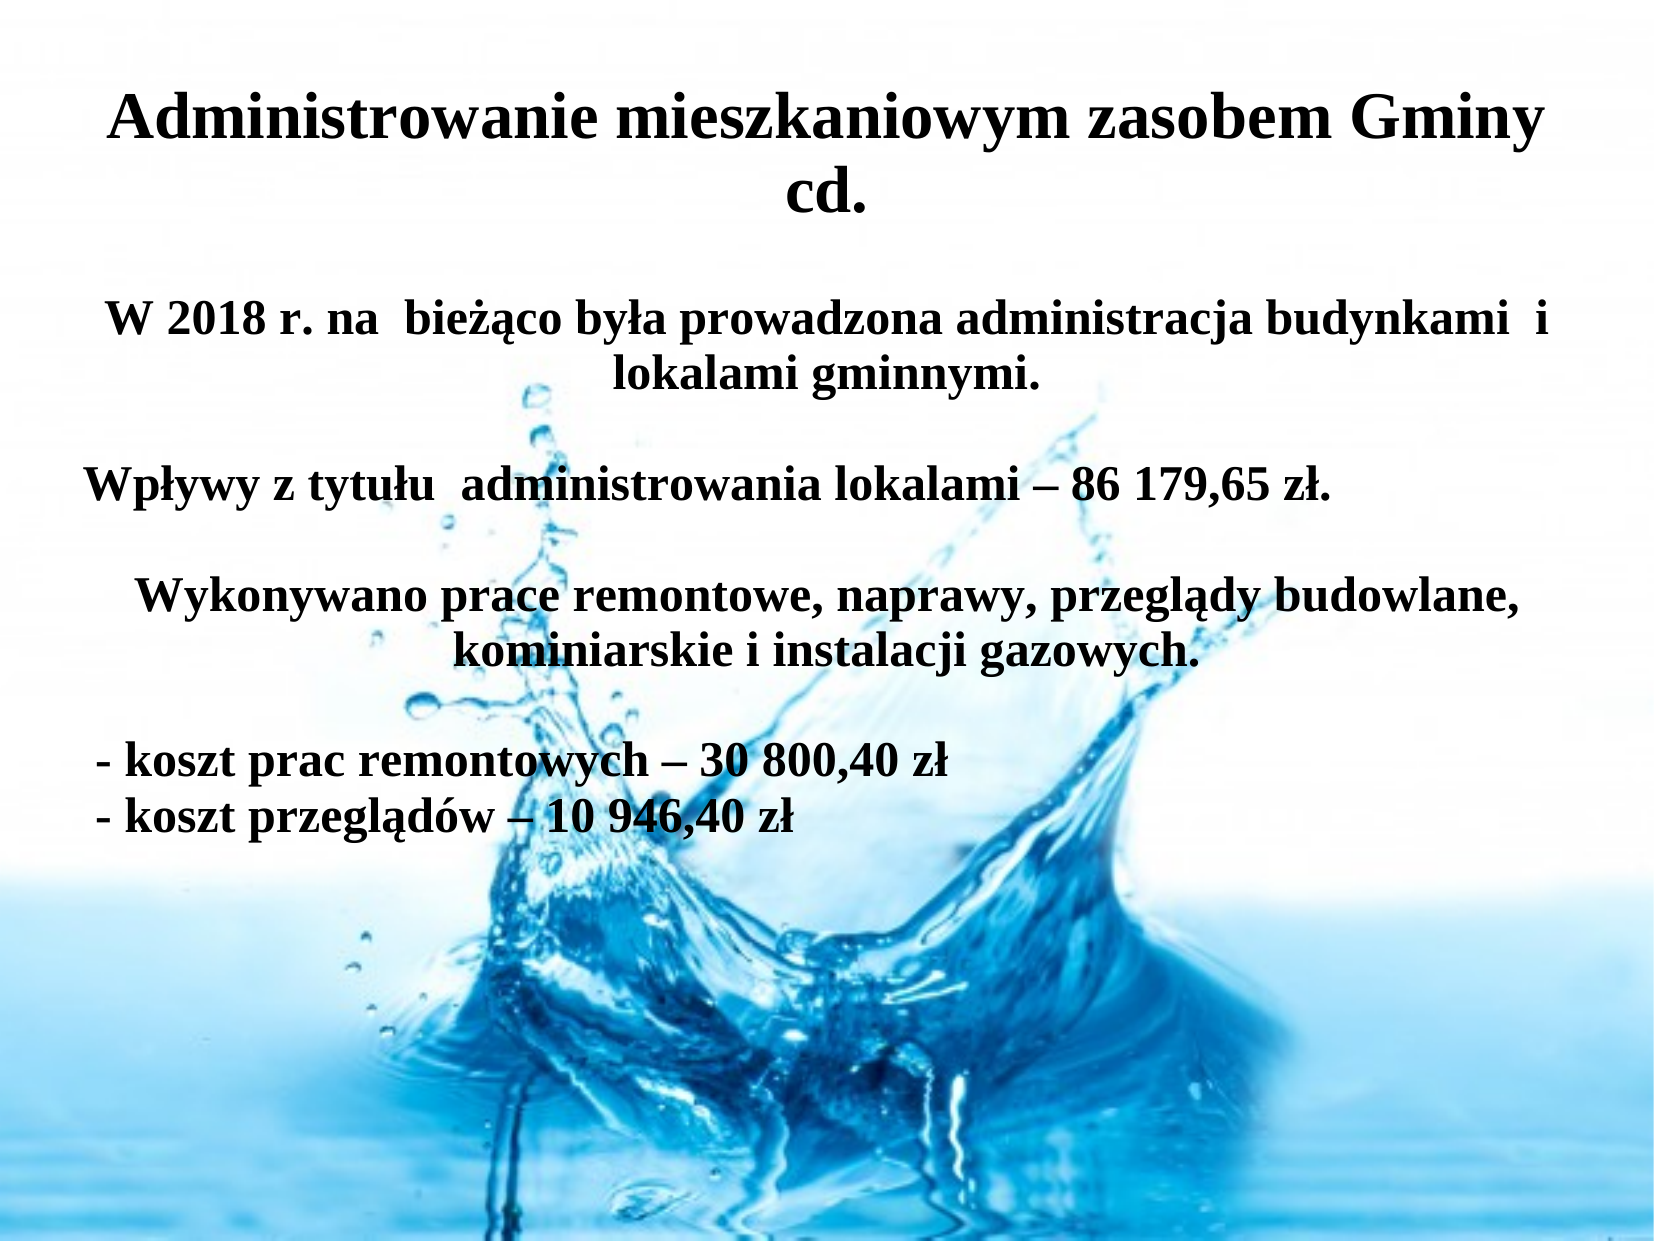

# Administrowanie mieszkaniowym zasobem Gminy cd.
W 2018 r. na bieżąco była prowadzona administracja budynkami i lokalami gminnymi.
Wpływy z tytułu administrowania lokalami – 86 179,65 zł.
Wykonywano prace remontowe, naprawy, przeglądy budowlane, kominiarskie i instalacji gazowych.
 - koszt prac remontowych – 30 800,40 zł
 - koszt przeglądów – 10 946,40 zł